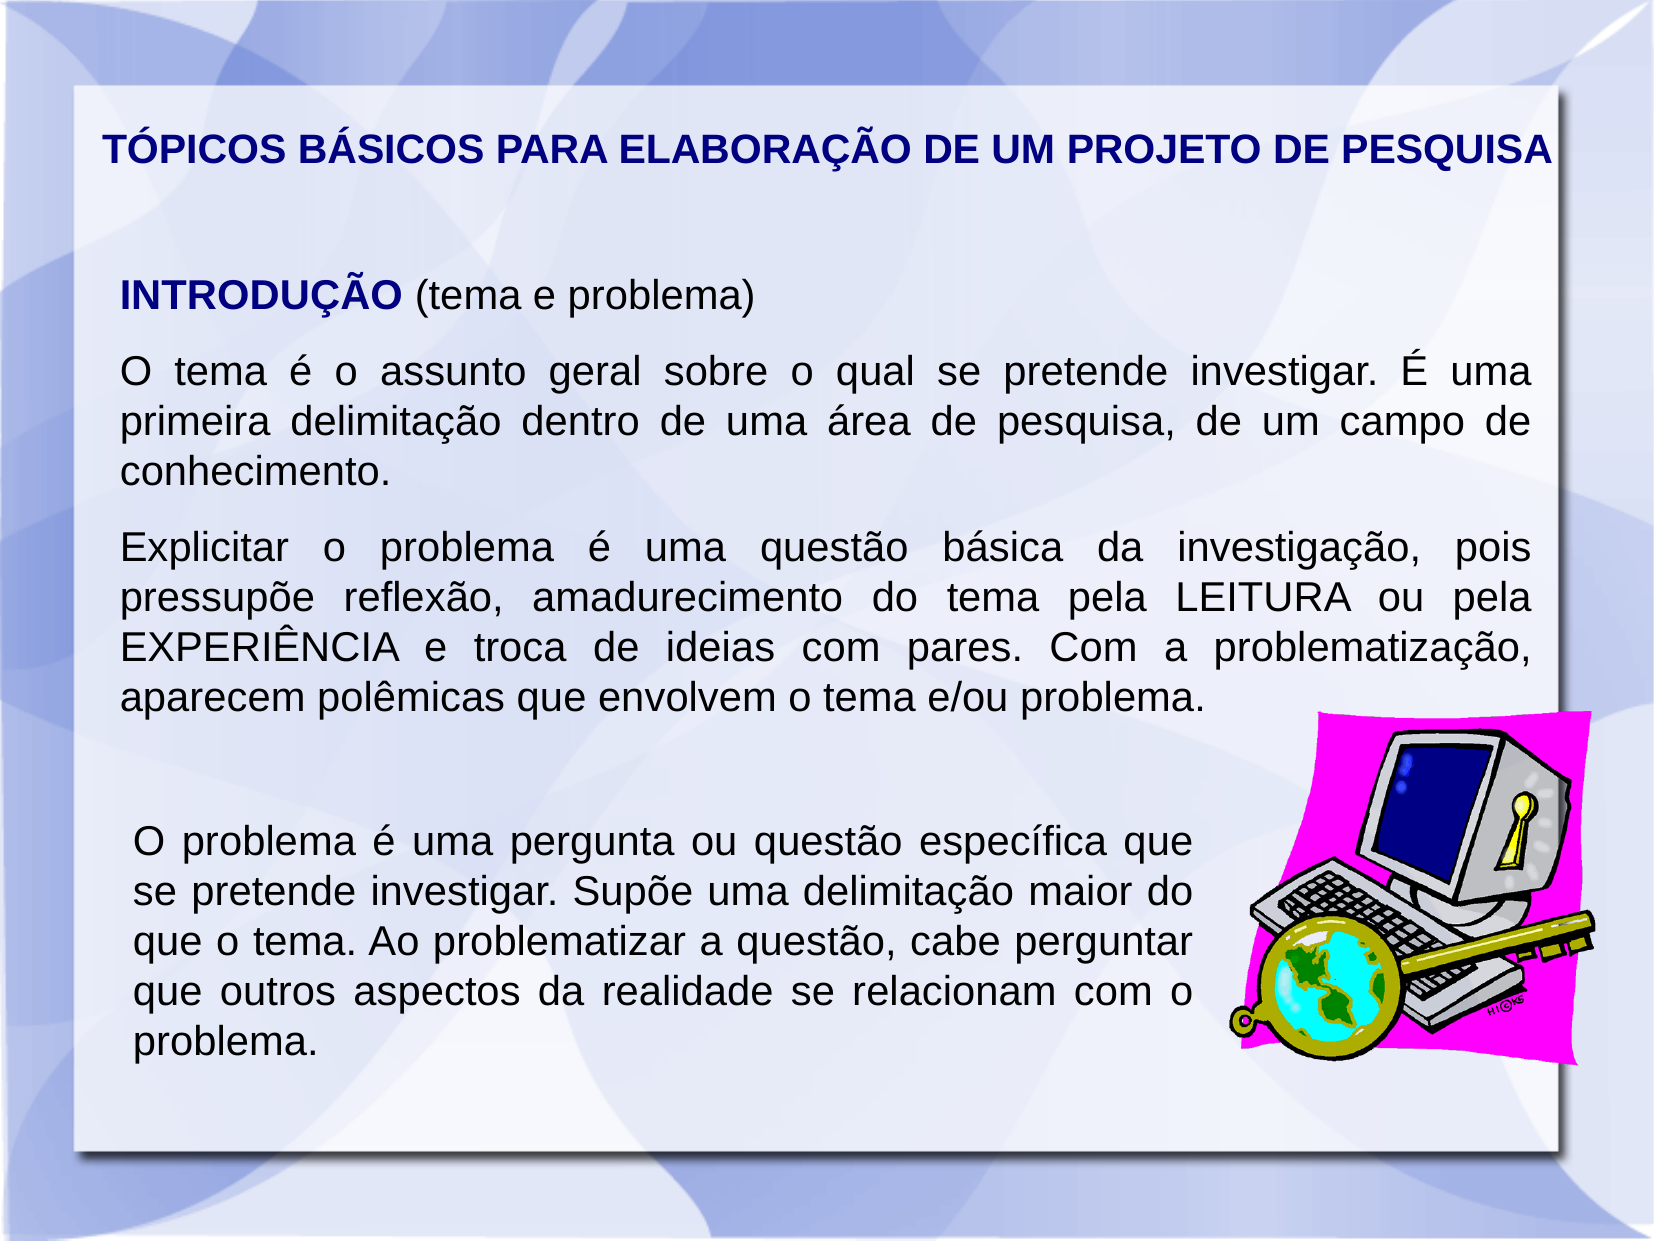

TÓPICOS BÁSICOS PARA ELABORAÇÃO DE UM PROJETO DE PESQUISA
INTRODUÇÃO (tema e problema)
O tema é o assunto geral sobre o qual se pretende investigar. É uma primeira delimitação dentro de uma área de pesquisa, de um campo de conhecimento.
Explicitar o problema é uma questão básica da investigação, pois pressupõe reflexão, amadurecimento do tema pela LEITURA ou pela EXPERIÊNCIA e troca de ideias com pares. Com a problematização, aparecem polêmicas que envolvem o tema e/ou problema.
O problema é uma pergunta ou questão específica que se pretende investigar. Supõe uma delimitação maior do que o tema. Ao problematizar a questão, cabe perguntar que outros aspectos da realidade se relacionam com o problema.